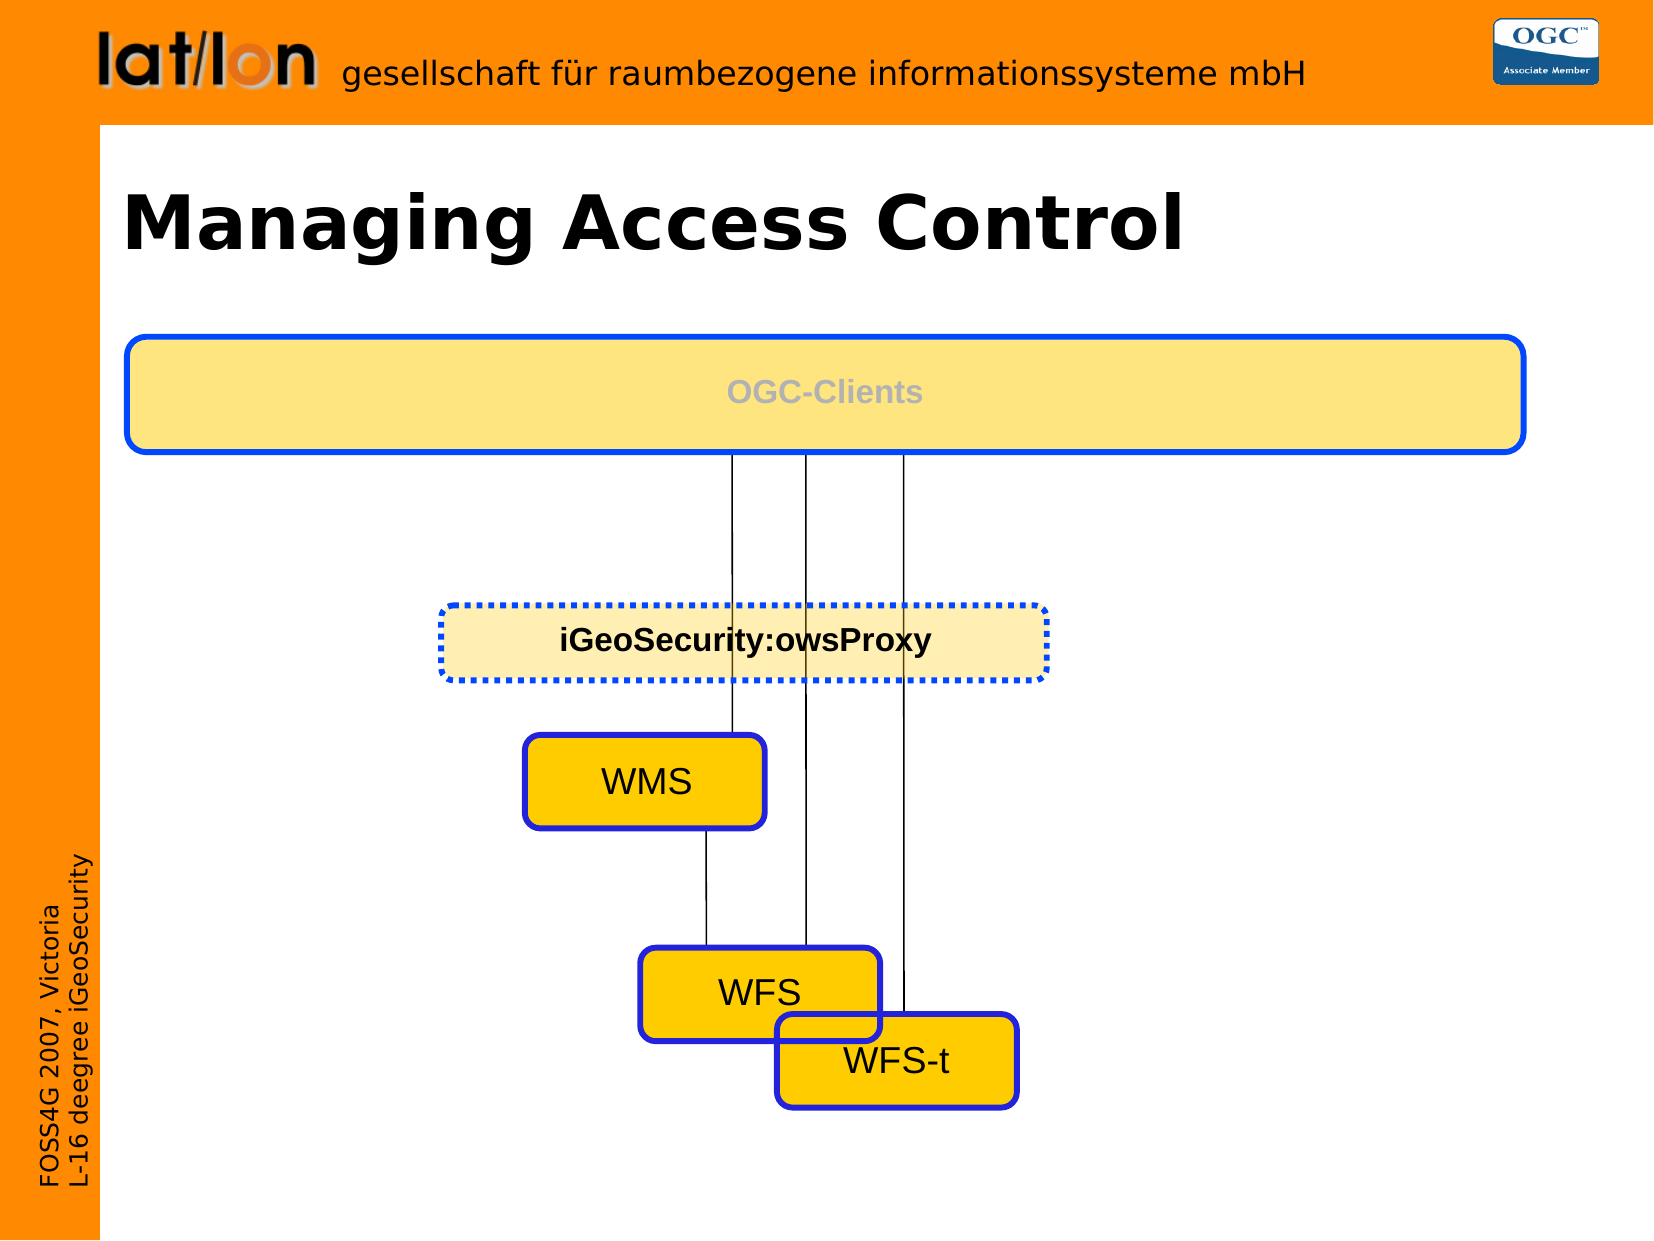

# Managing Access Control
OGC-Clients
iGeoSecurity:owsProxy
WMS
WFS
WFS-t